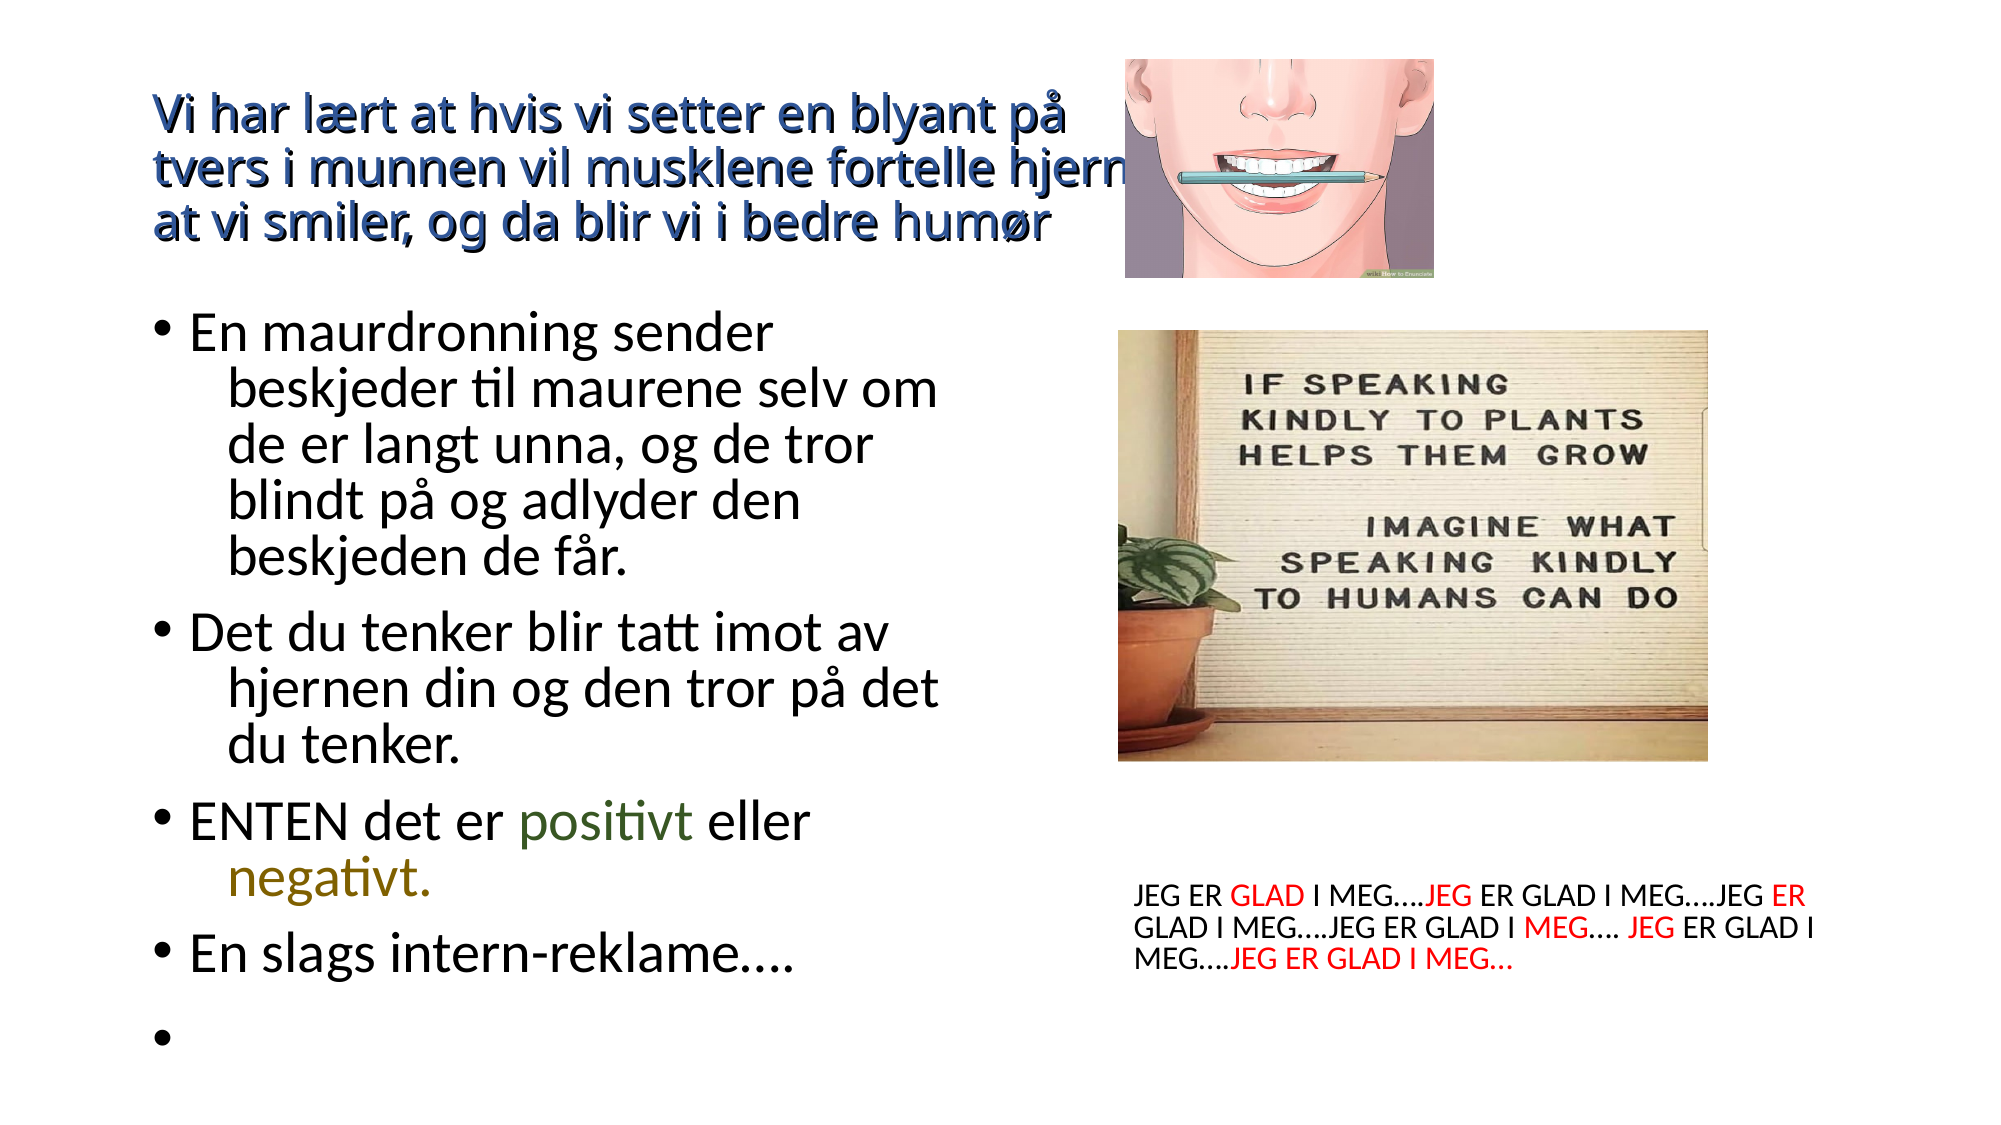

# Vi har lært at hvis vi setter en blyant på tvers i munnen vil musklene fortelle hjernen at vi smiler, og da blir vi i bedre humør
En maurdronning sender beskjeder til maurene selv om de er langt unna, og de tror blindt på og adlyder den beskjeden de får.
Det du tenker blir tatt imot av hjernen din og den tror på det du tenker.
ENTEN det er positivt eller negativt.
En slags intern-reklame….
JEG ER GLAD I MEG….JEG ER GLAD I MEG….JEG ER GLAD I MEG….JEG ER GLAD I MEG…. JEG ER GLAD I MEG….JEG ER GLAD I MEG…